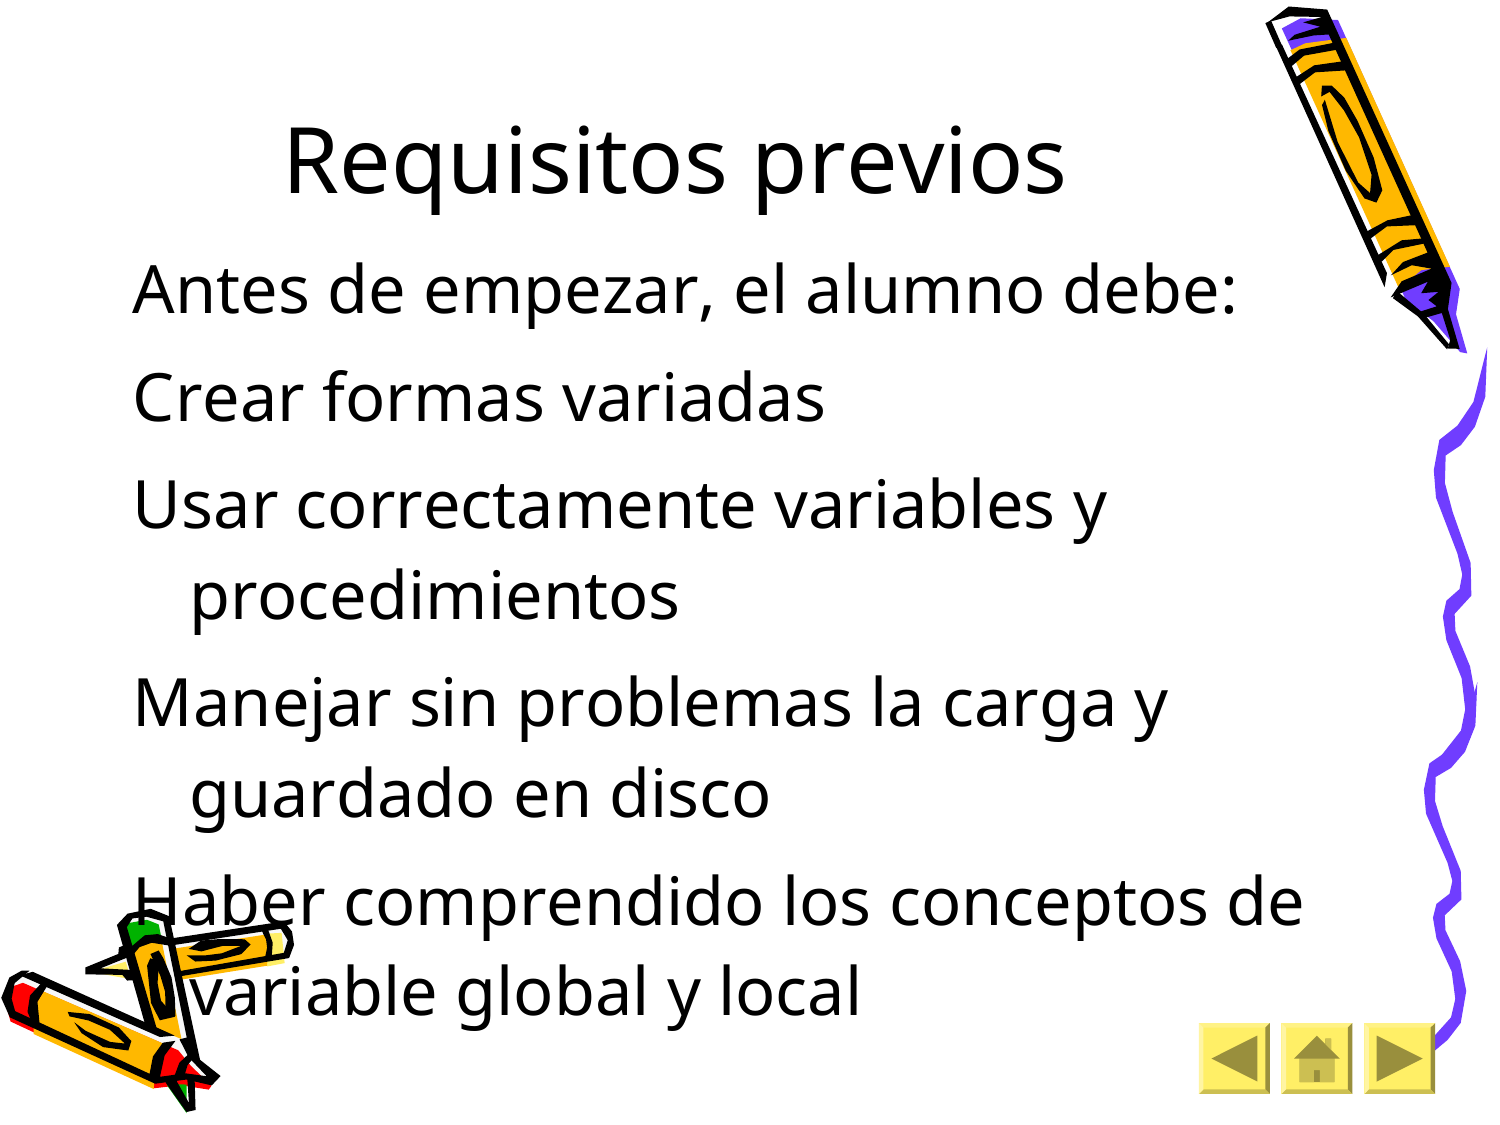

# Requisitos previos
Antes de empezar, el alumno debe:
Crear formas variadas
Usar correctamente variables y procedimientos
Manejar sin problemas la carga y guardado en disco
Haber comprendido los conceptos de 	variable global y local